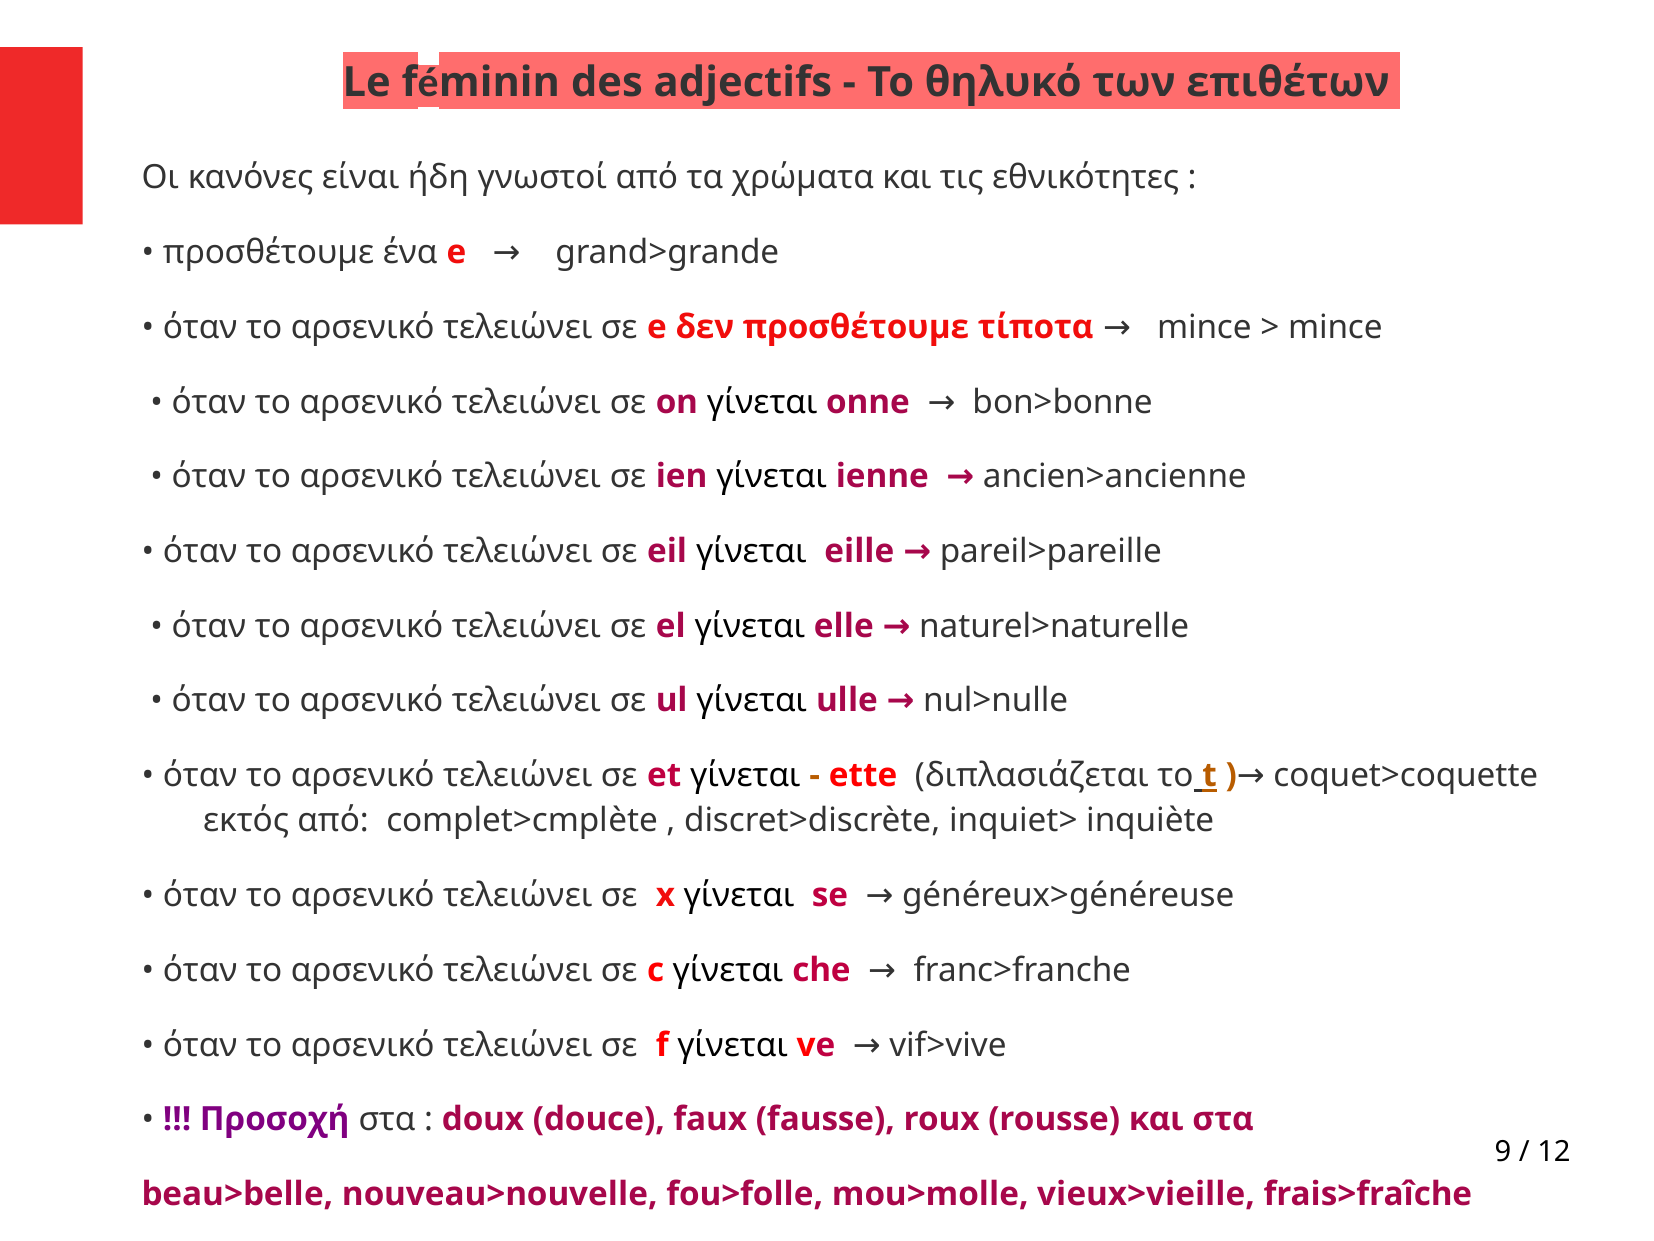

# Le féminin des adjectifs - Το θηλυκό των επιθέτων
Οι κανόνες είναι ήδη γνωστοί από τα χρώματα και τις εθνικότητες :
• προσθέτουμε ένα e →  grand>grande
• όταν το αρσενικό τελειώνει σε e δεν προσθέτουμε τίποτα → mince > mince
 • όταν το αρσενικό τελειώνει σε on γίνεται onne → bon>bonne
 • όταν το αρσενικό τελειώνει σε ien γίνεται ienne → ancien>ancienne
• όταν το αρσενικό τελειώνει σε eil γίνεται eille → pareil>pareille
 • όταν το αρσενικό τελειώνει σε el γίνεται elle → naturel>naturelle
 • όταν το αρσενικό τελειώνει σε ul γίνεται ulle → nul>nulle
• όταν το αρσενικό τελειώνει σε et γίνεται - ette (διπλασιάζεται το t )→ coquet>coquette εκτός από: complet>cmplète , discret>discrète, inquiet> inquiète
• όταν το αρσενικό τελειώνει σε x γίνεται se → généreux>généreuse
• όταν το αρσενικό τελειώνει σε c γίνεται che → franc>franche
• όταν το αρσενικό τελειώνει σε f γίνεται ve → vif>vive
• !!! Προσοχή στα : doux (douce), faux (fausse), roux (rousse) και στα
beau>belle, nouveau>nouvelle, fou>folle, mou>molle, vieux>vieille, frais>fraîche
9